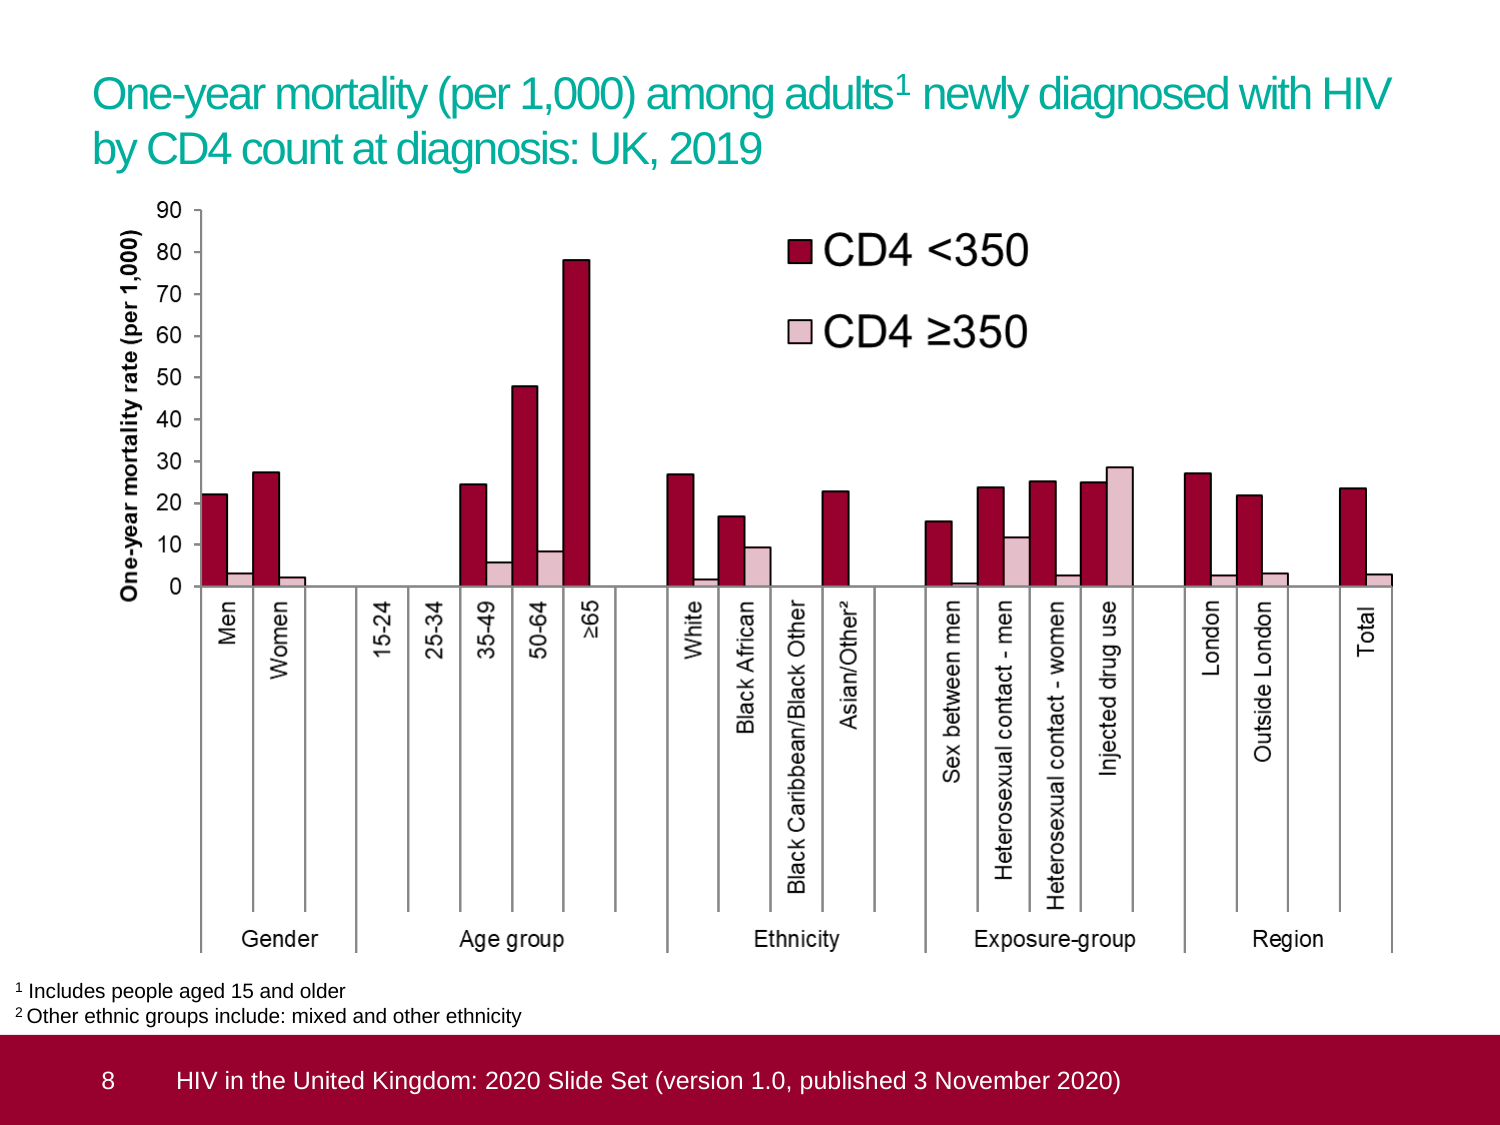

# One-year mortality (per 1,000) among adults1 newly diagnosed with HIV by CD4 count at diagnosis: UK, 2019
1 Includes people aged 15 and older
2 Other ethnic groups include: mixed and other ethnicity
 2
HIV in the United Kingdom: 2020 Slide Set (version 1.0, published 3 November 2020)